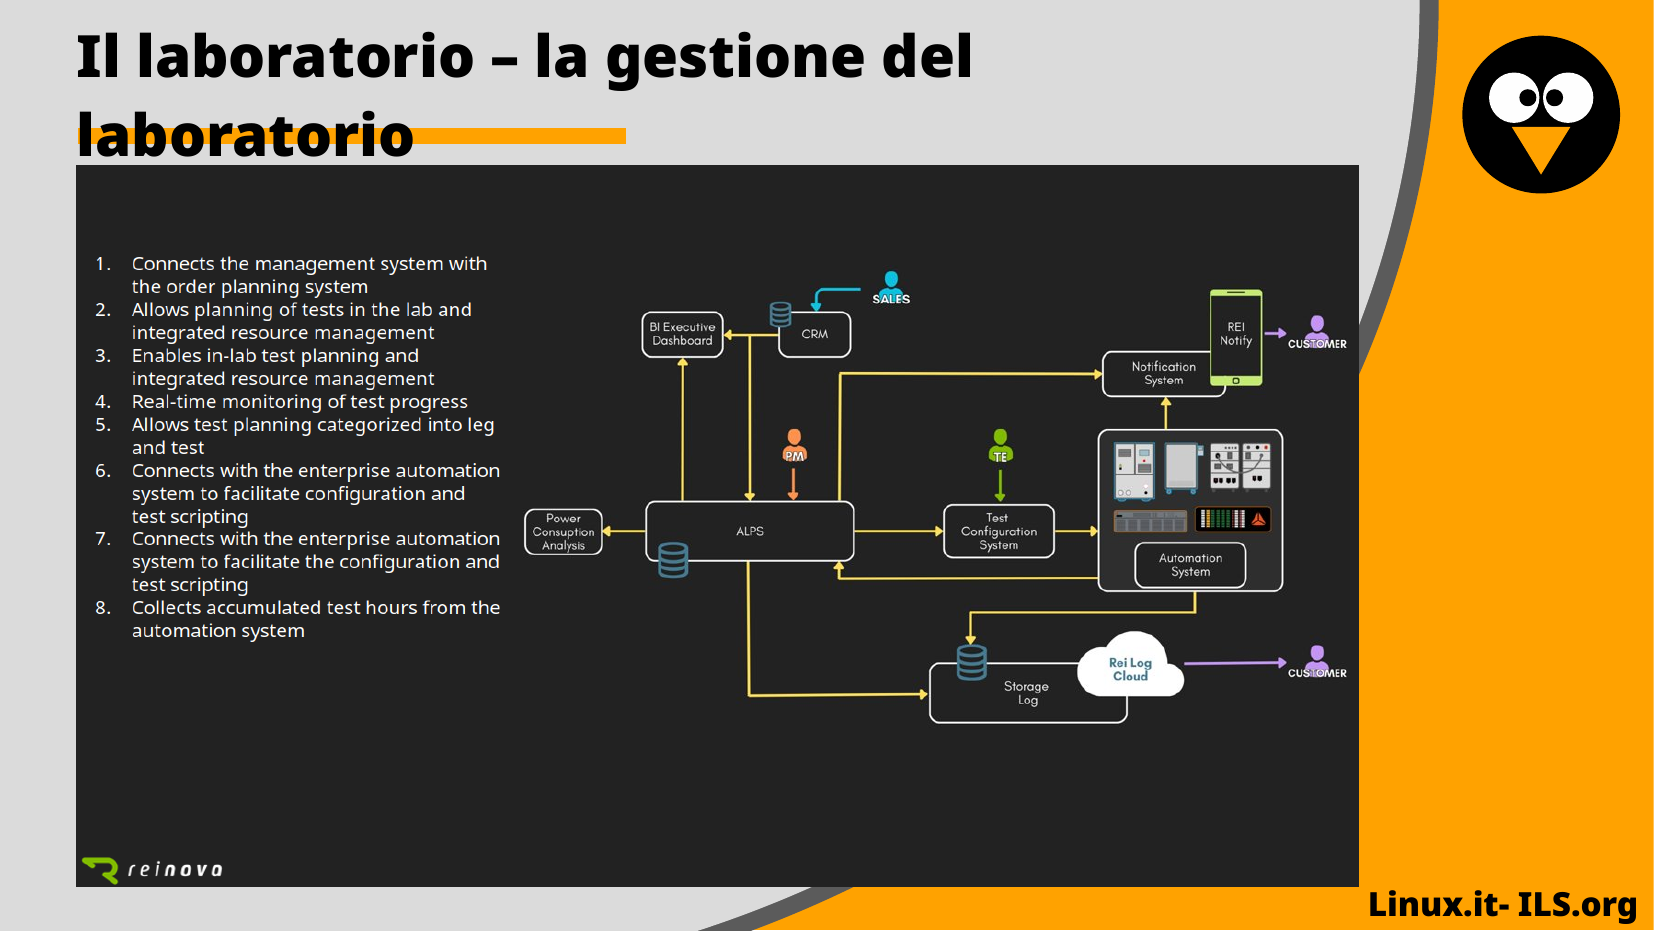

# Il laboratorio – la gestione del laboratorio
Linux.it- ILS.org